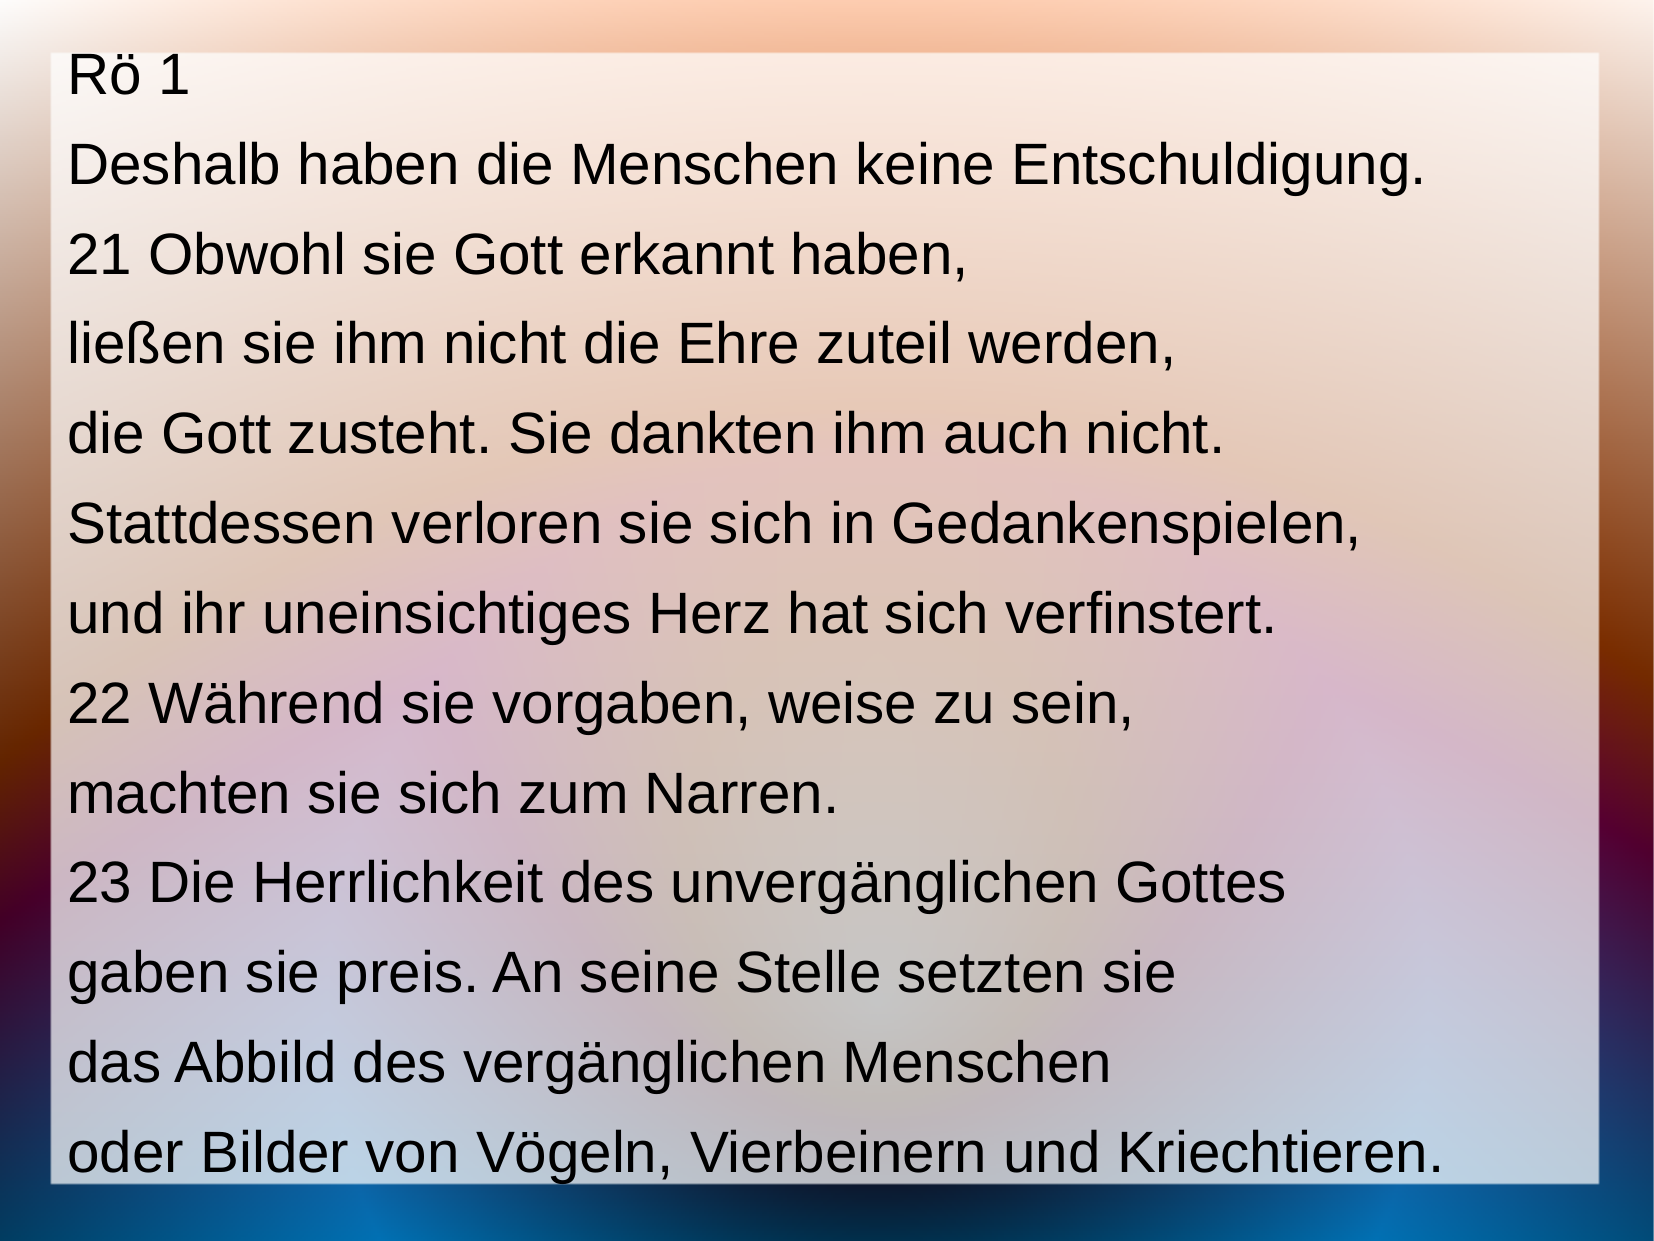

Rö 1
Deshalb haben die Menschen keine Entschuldigung.
21 Obwohl sie Gott erkannt haben,
ließen sie ihm nicht die Ehre zuteil werden,
die Gott zusteht. Sie dankten ihm auch nicht.
Stattdessen verloren sie sich in Gedankenspielen,
und ihr uneinsichtiges Herz hat sich verfinstert.
22 Während sie vorgaben, weise zu sein,
machten sie sich zum Narren.
23 Die Herrlichkeit des unvergänglichen Gottes
gaben sie preis. An seine Stelle setzten sie
das Abbild des vergänglichen Menschen
oder Bilder von Vögeln, Vierbeinern und Kriechtieren.